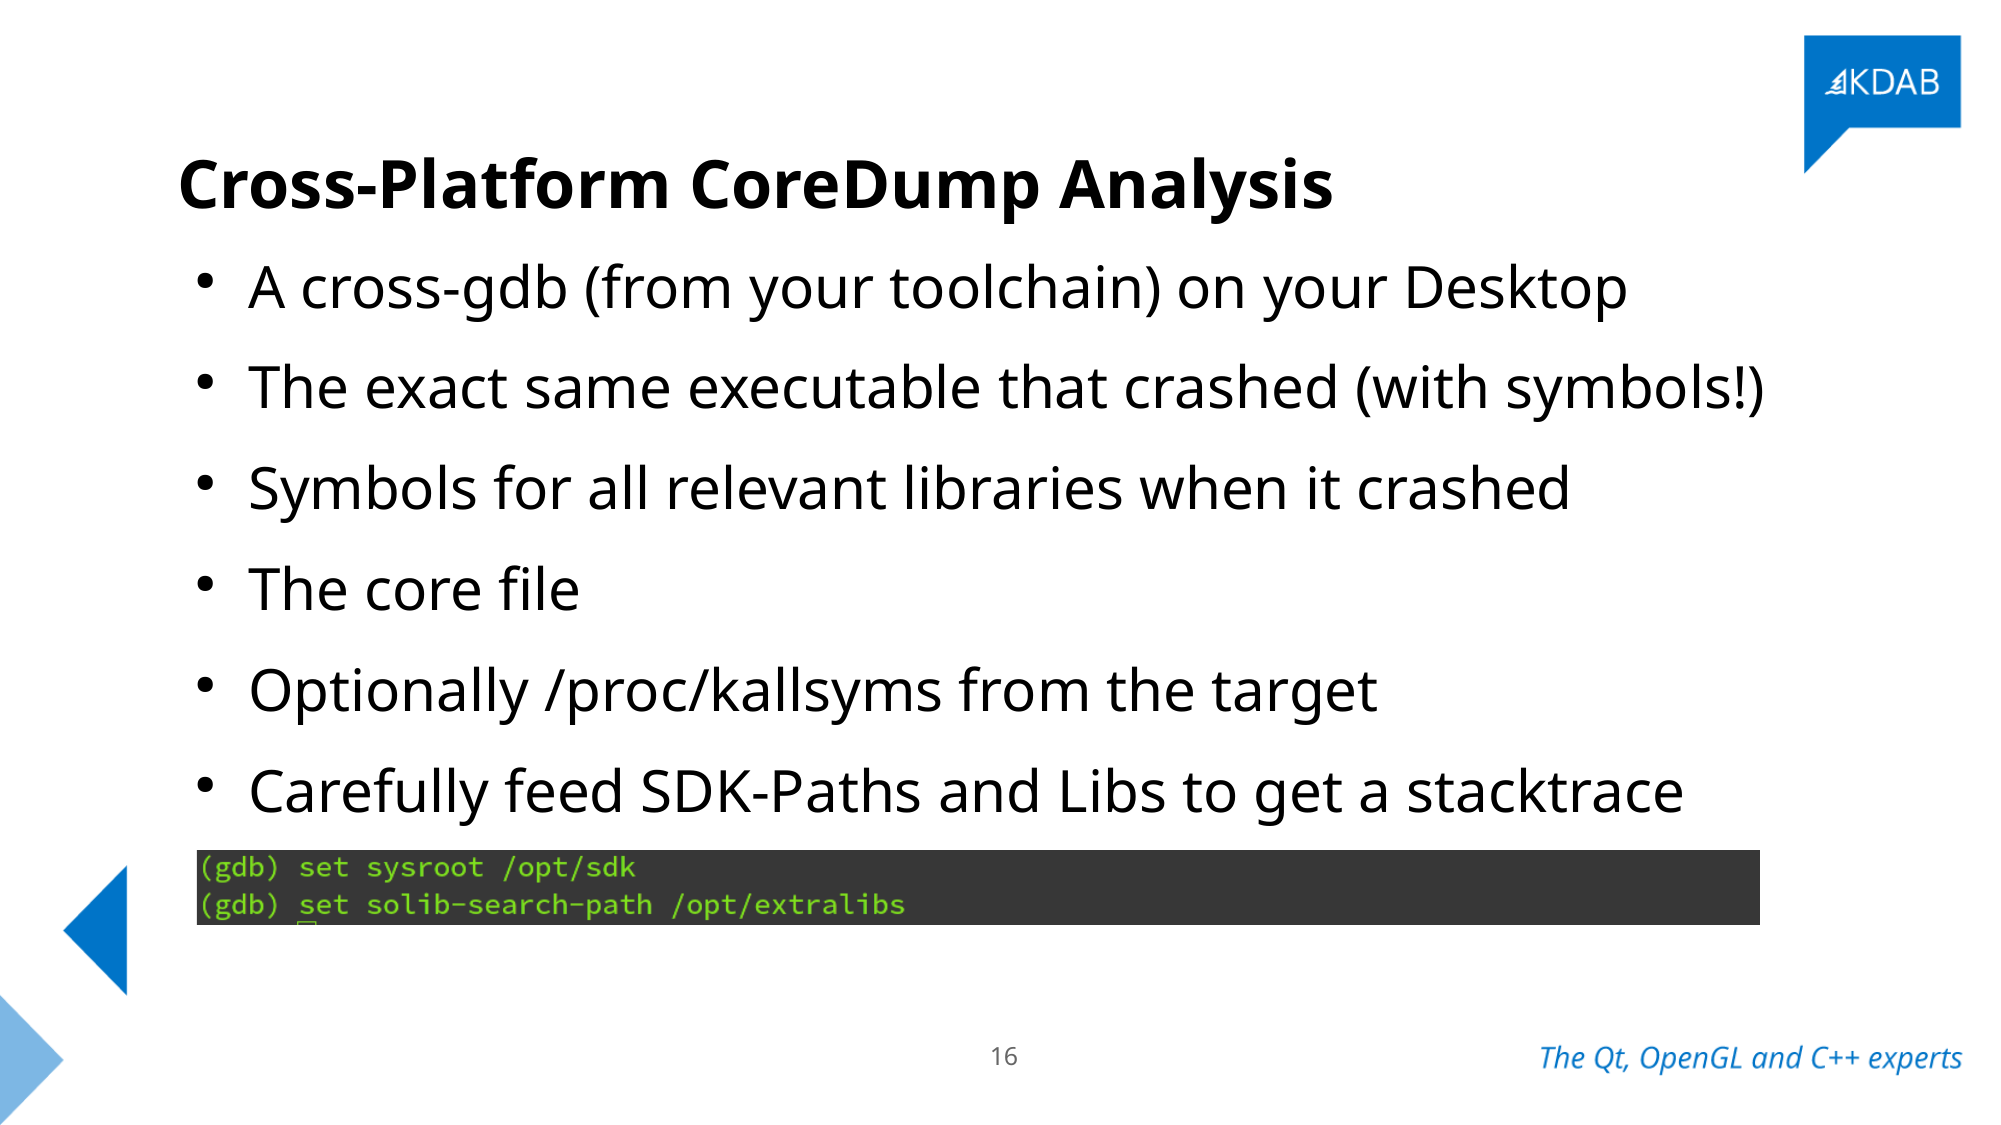

Cross-Platform CoreDump Analysis
# A cross-gdb (from your toolchain) on your Desktop
The exact same executable that crashed (with symbols!)
Symbols for all relevant libraries when it crashed
The core file
Optionally /proc/kallsyms from the target
Carefully feed SDK-Paths and Libs to get a stacktrace